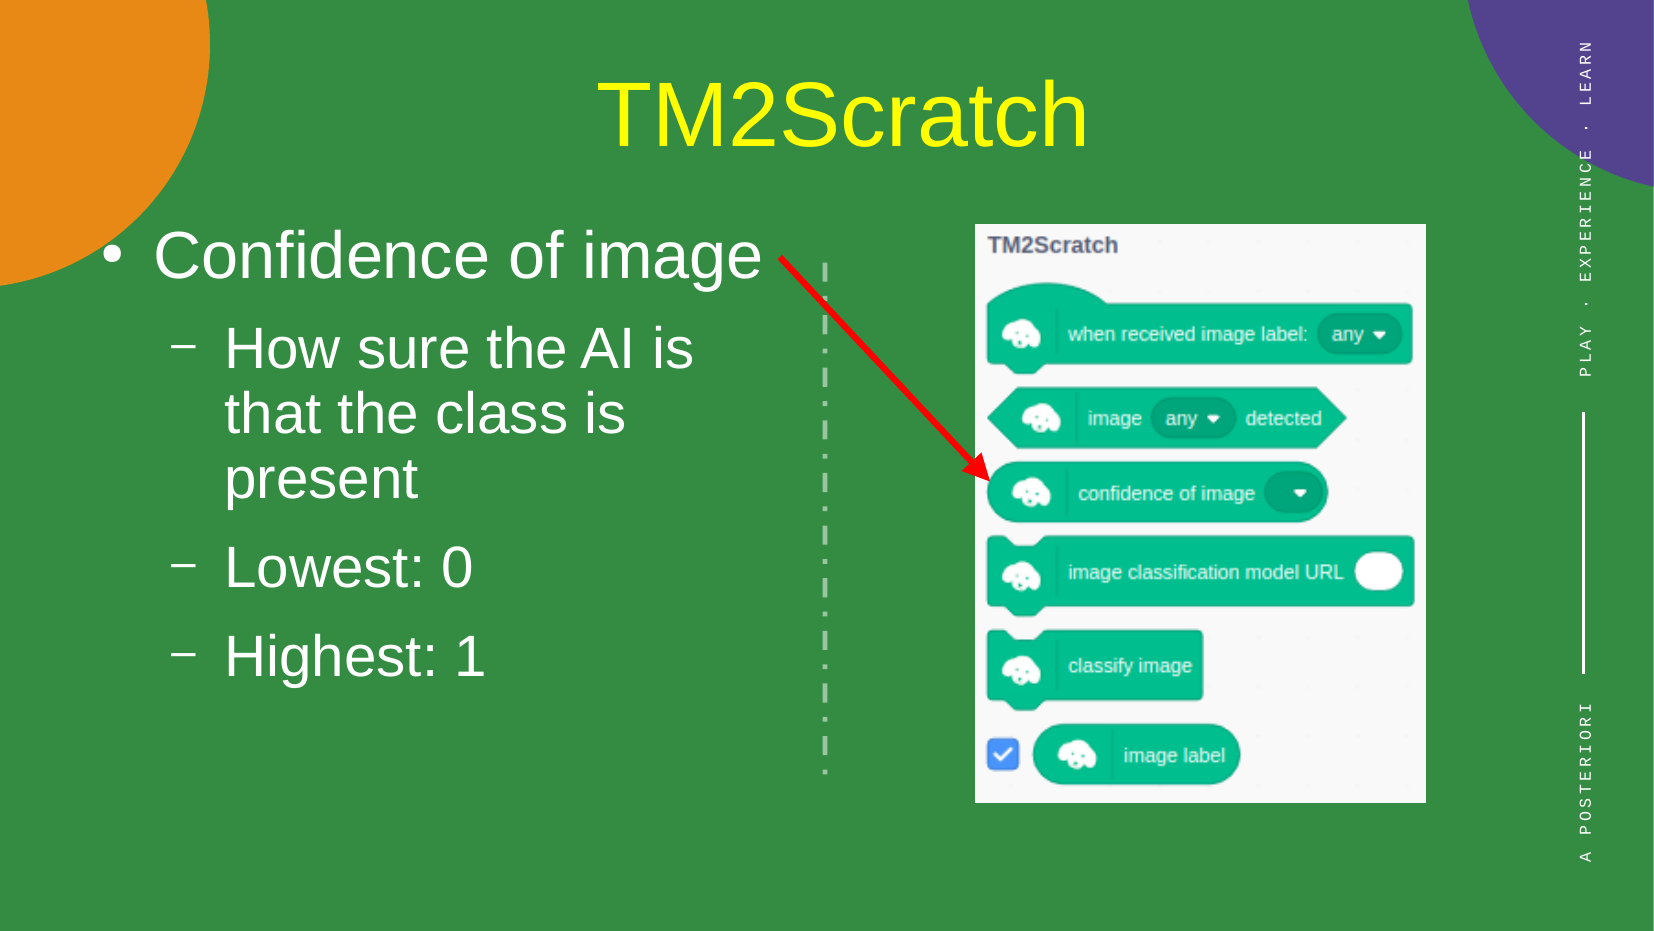

# TM2Scratch
Confidence of image
How sure the AI is that the class is present
Lowest: 0
Highest: 1